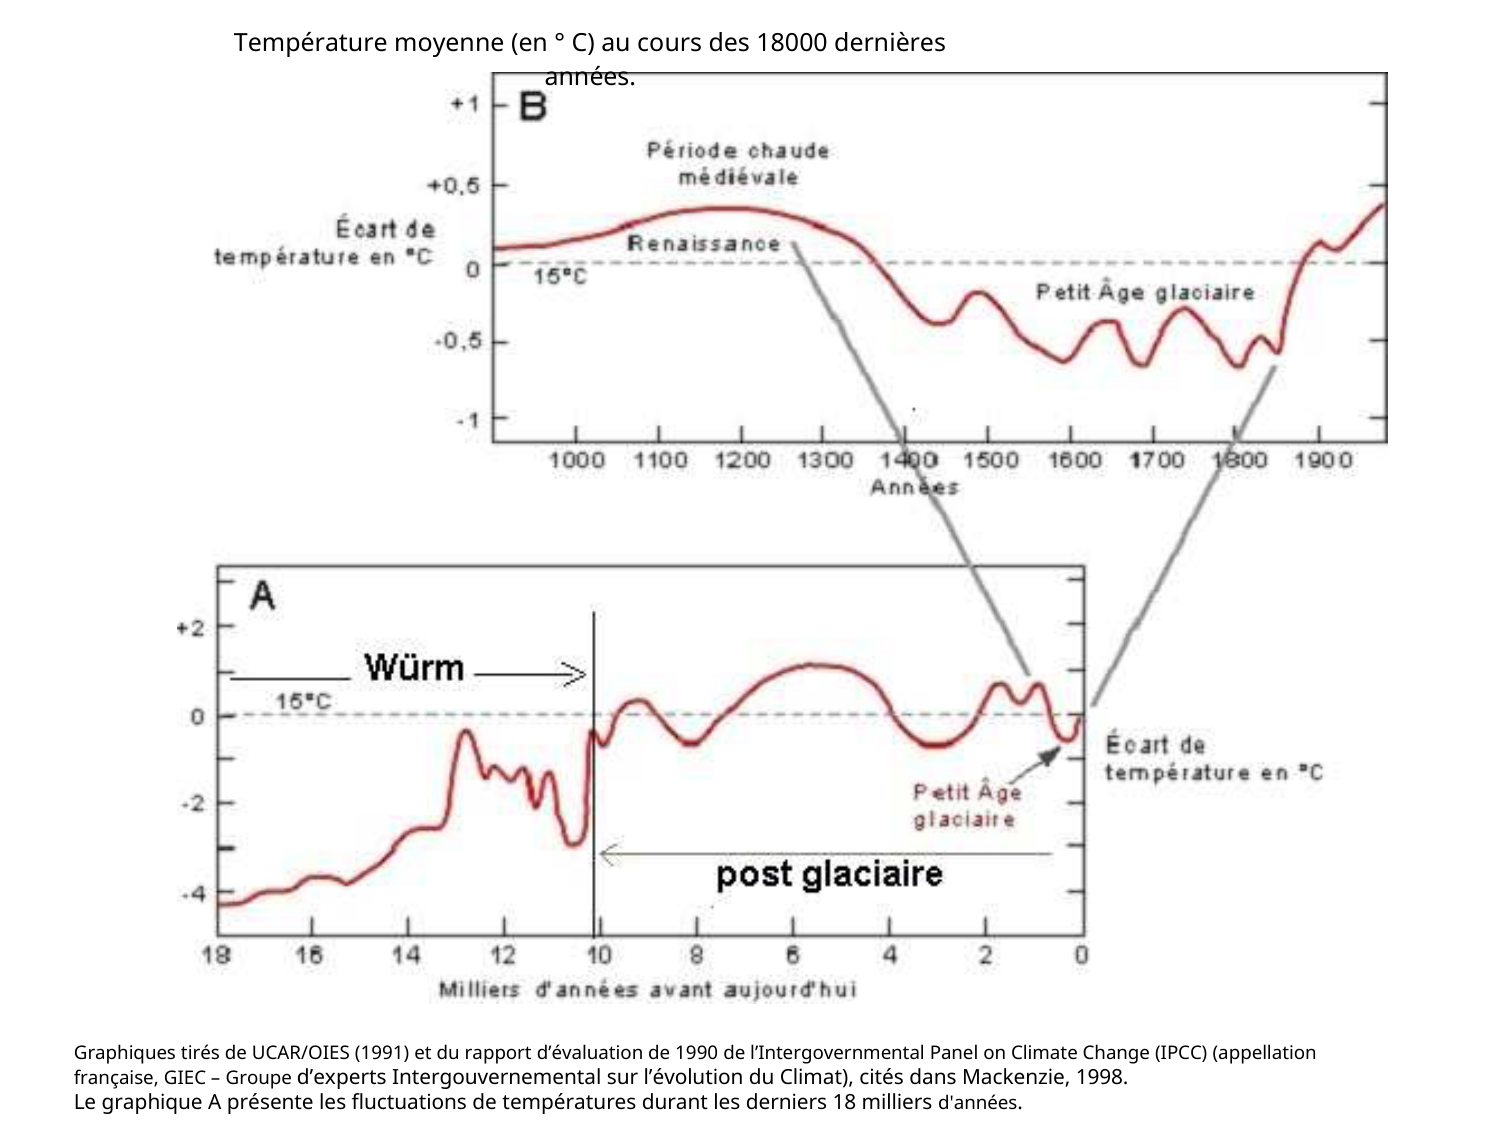

# Température moyenne (en ° C) au cours des 18000 dernières années.
Graphiques tirés de UCAR/OIES (1991) et du rapport d’évaluation de 1990 de l’Intergovernmental Panel on Climate Change (IPCC) (appellation française, GIEC – Groupe d’experts Intergouvernemental sur l’évolution du Climat), cités dans Mackenzie, 1998.
Le graphique A présente les fluctuations de températures durant les derniers 18 milliers d'années.